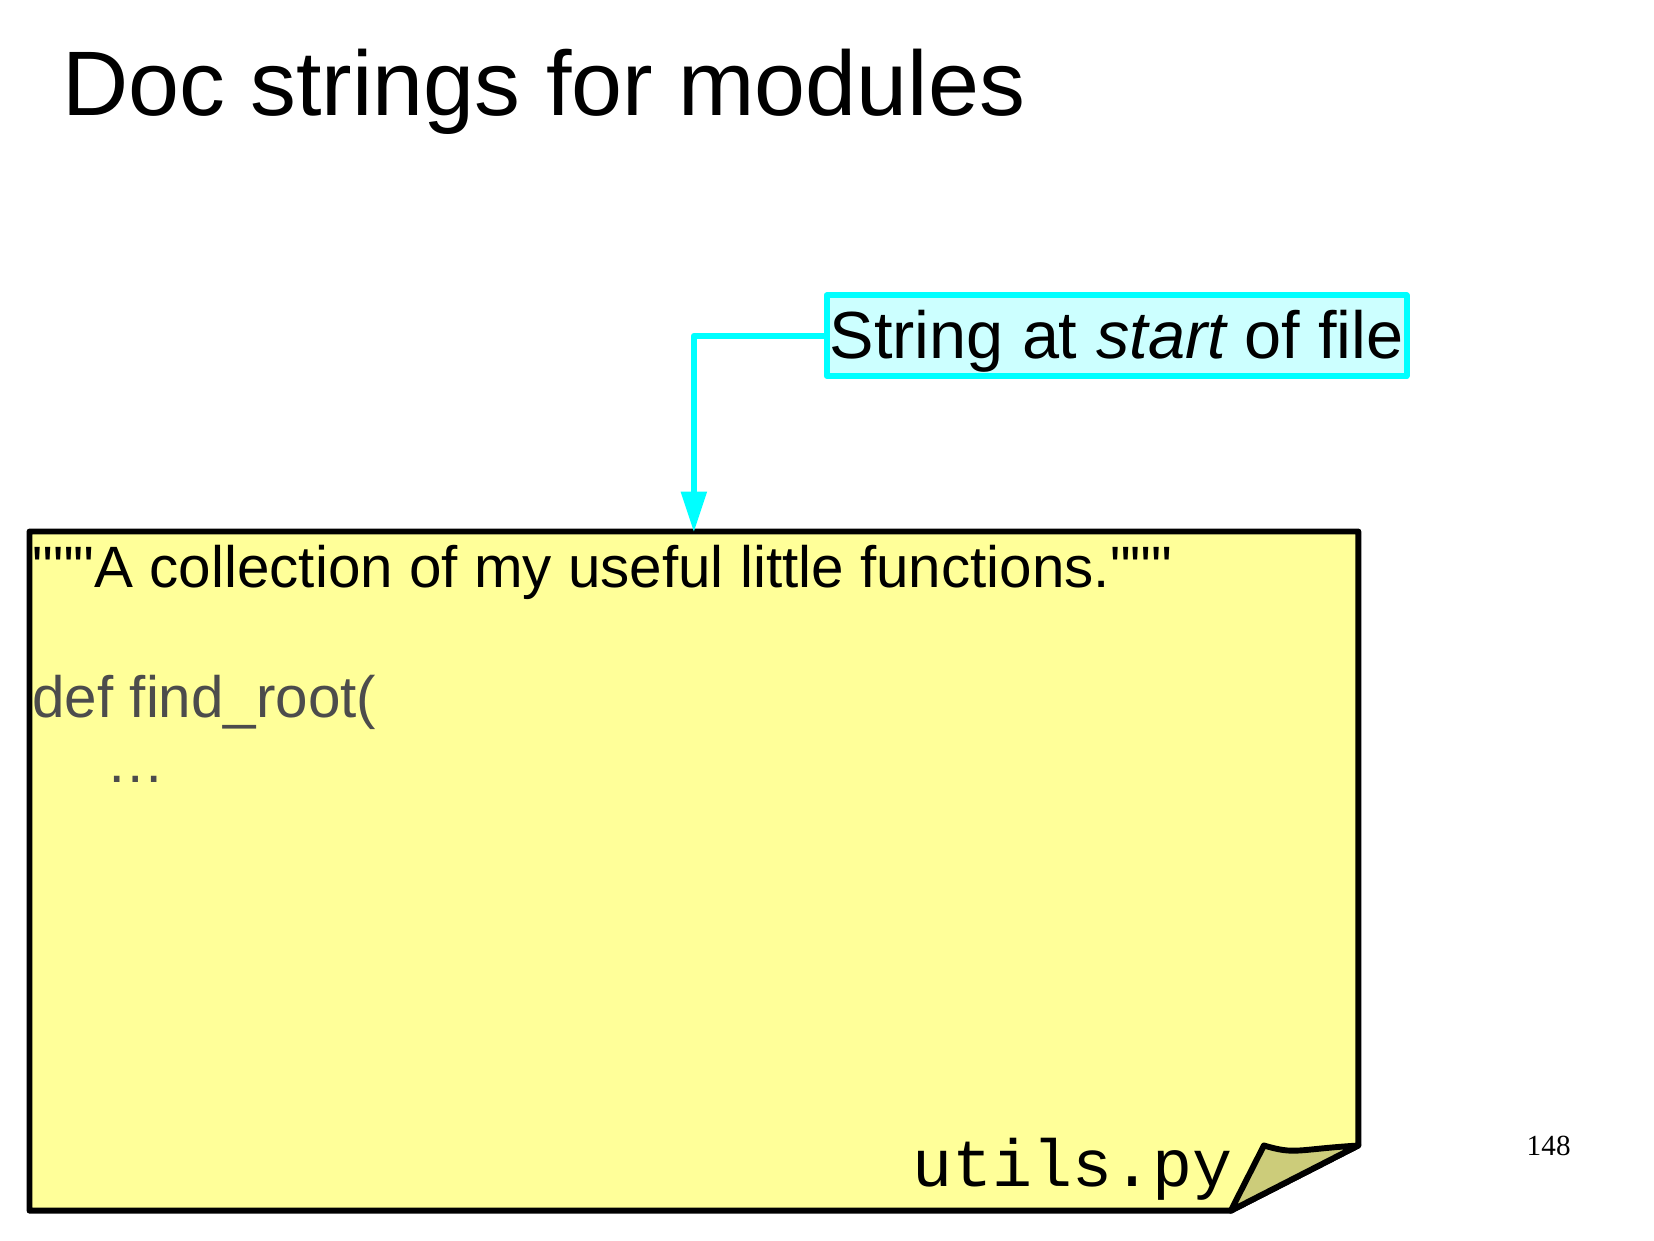

Doc strings for modules
String at start of file
"""A collection of my useful little functions."""
def find_root(
	…
utils.py
148